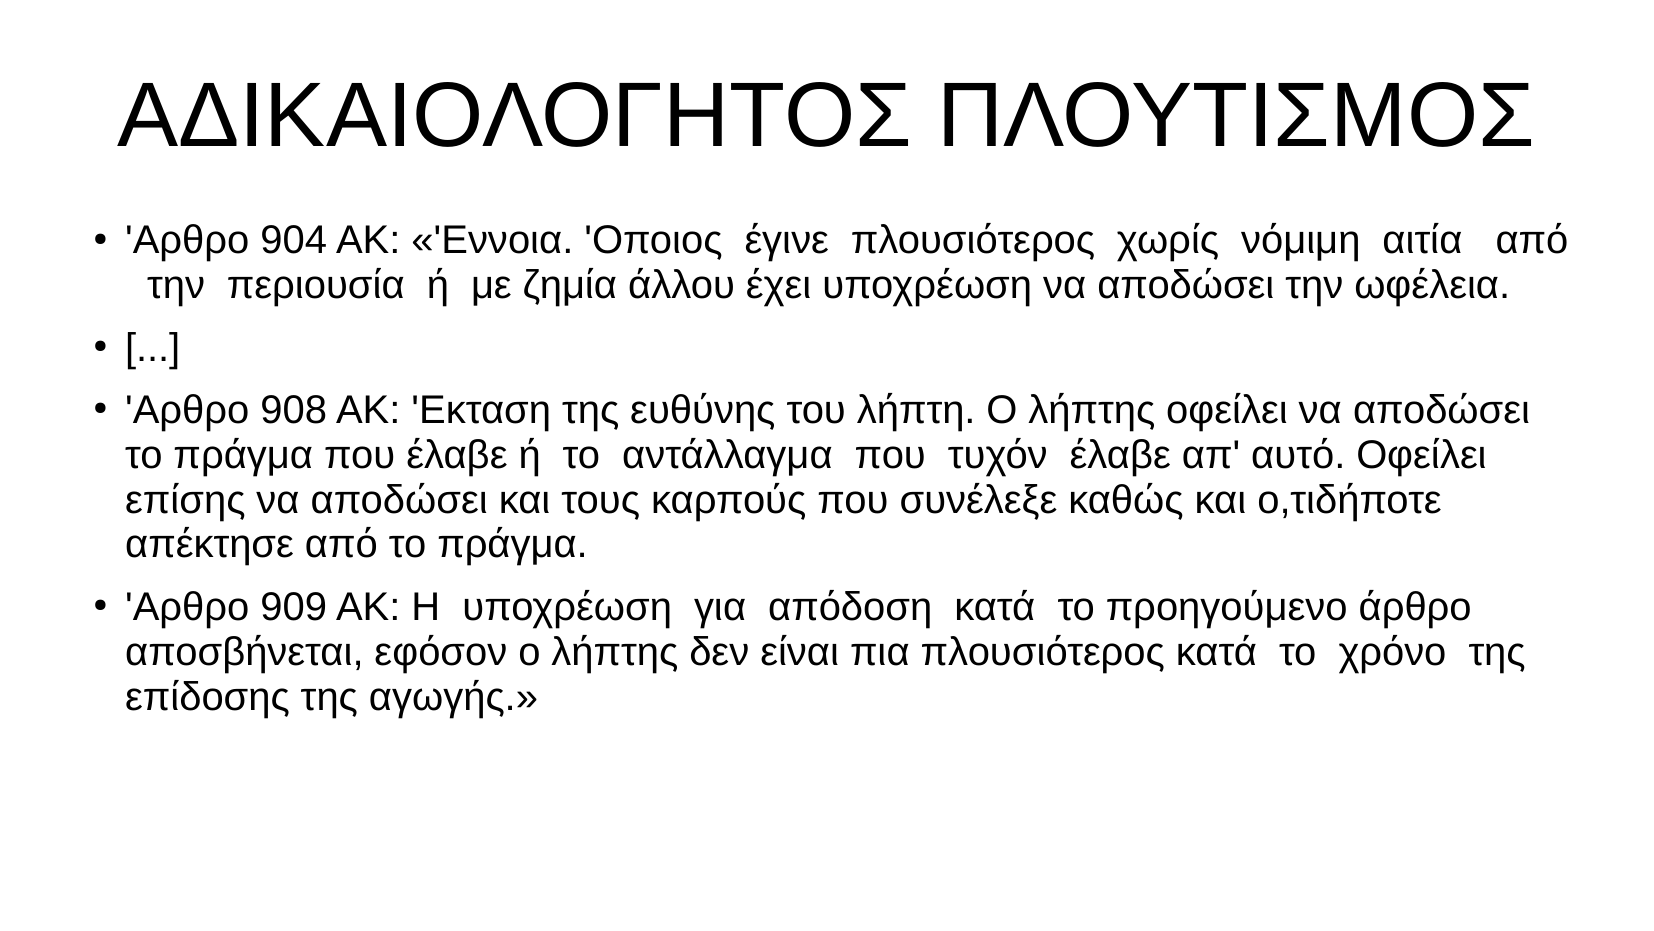

# ΑΔΙΚΑΙΟΛΟΓΗΤΟΣ ΠΛΟΥΤΙΣΜΟΣ
'Αρθρο 904 ΑΚ: «'Εννοια. 'Οποιος έγινε πλουσιότερος χωρίς νόμιμη αιτία από την περιουσία ή με ζημία άλλου έχει υποχρέωση να αποδώσει την ωφέλεια.
[...]
'Αρθρο 908 ΑΚ: 'Εκταση της ευθύνης του λήπτη. Ο λήπτης οφείλει να αποδώσει το πράγμα που έλαβε ή το αντάλλαγμα που τυχόν έλαβε απ' αυτό. Οφείλει επίσης να αποδώσει και τους καρπούς που συνέλεξε καθώς και ο,τιδήποτε απέκτησε από το πράγμα.
'Αρθρο 909 ΑΚ: Η υποχρέωση για απόδοση κατά το προηγούμενο άρθρο αποσβήνεται, εφόσον ο λήπτης δεν είναι πια πλουσιότερος κατά το χρόνο της επίδοσης της αγωγής.»